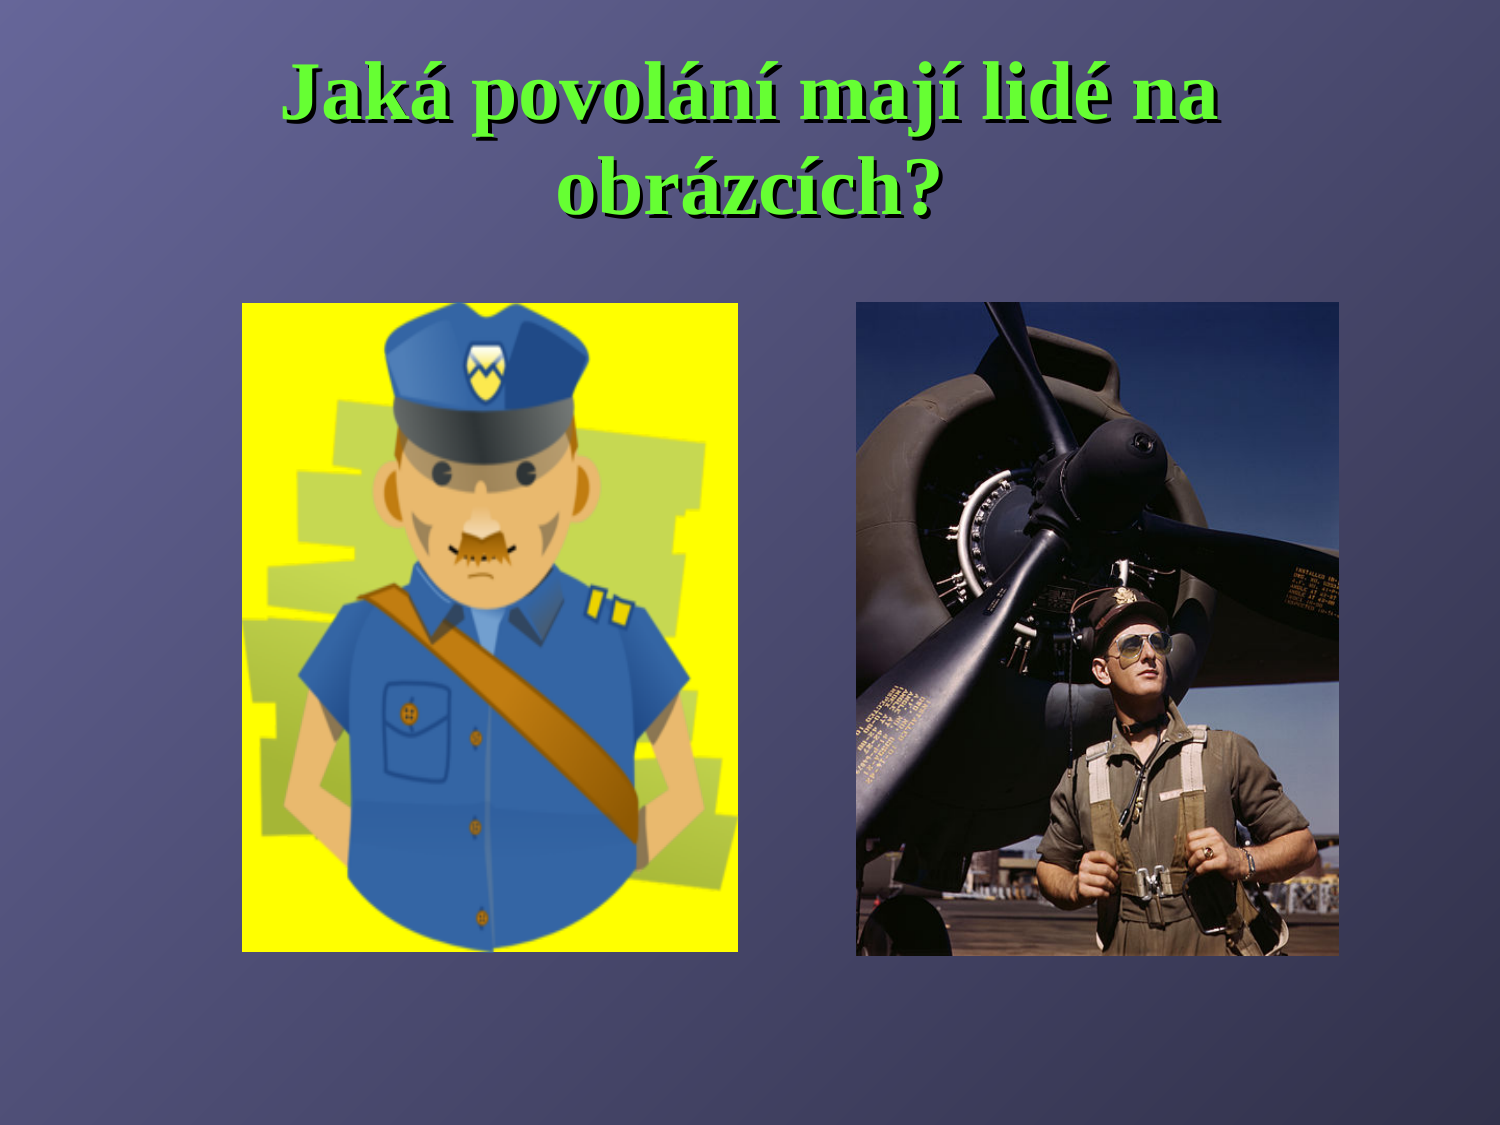

# Jaká povolání mají lidé na obrázcích?